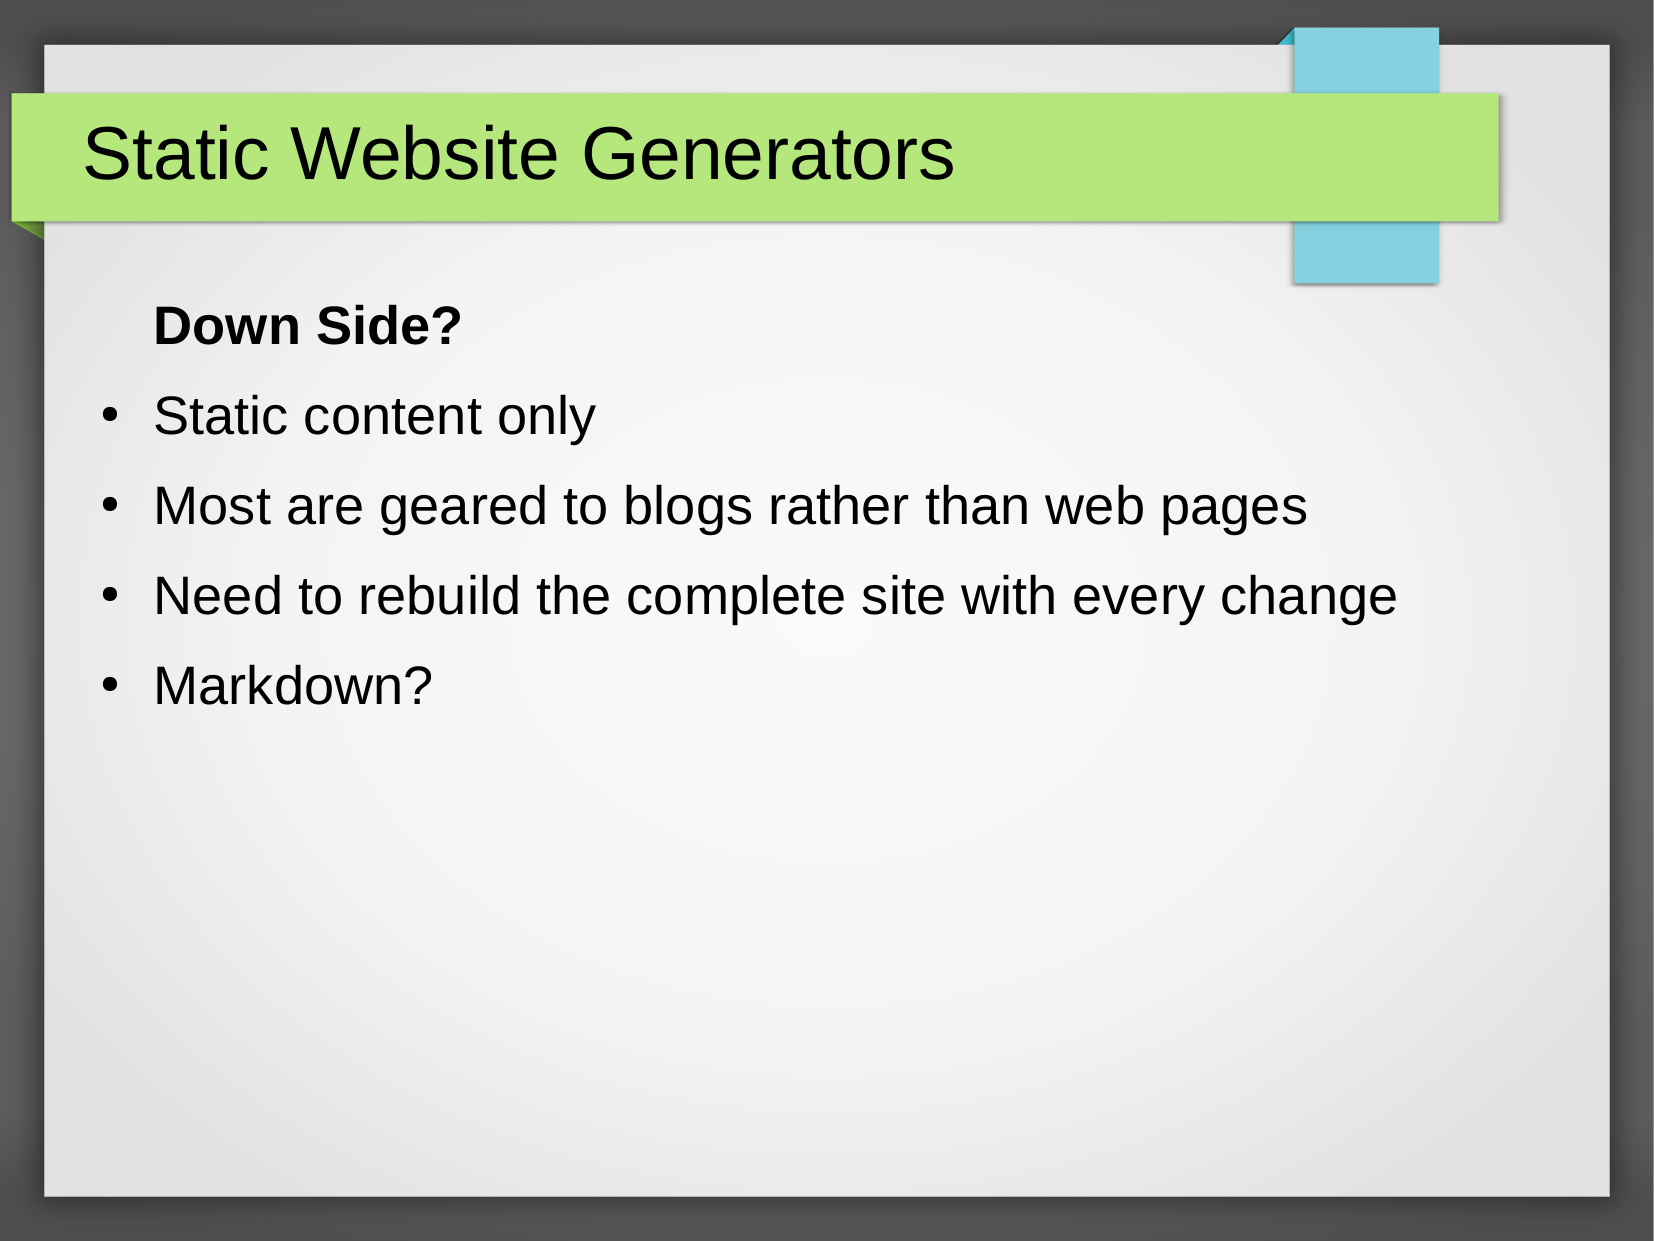

# Static Website Generators
Down Side?
Static content only
Most are geared to blogs rather than web pages
Need to rebuild the complete site with every change
Markdown?